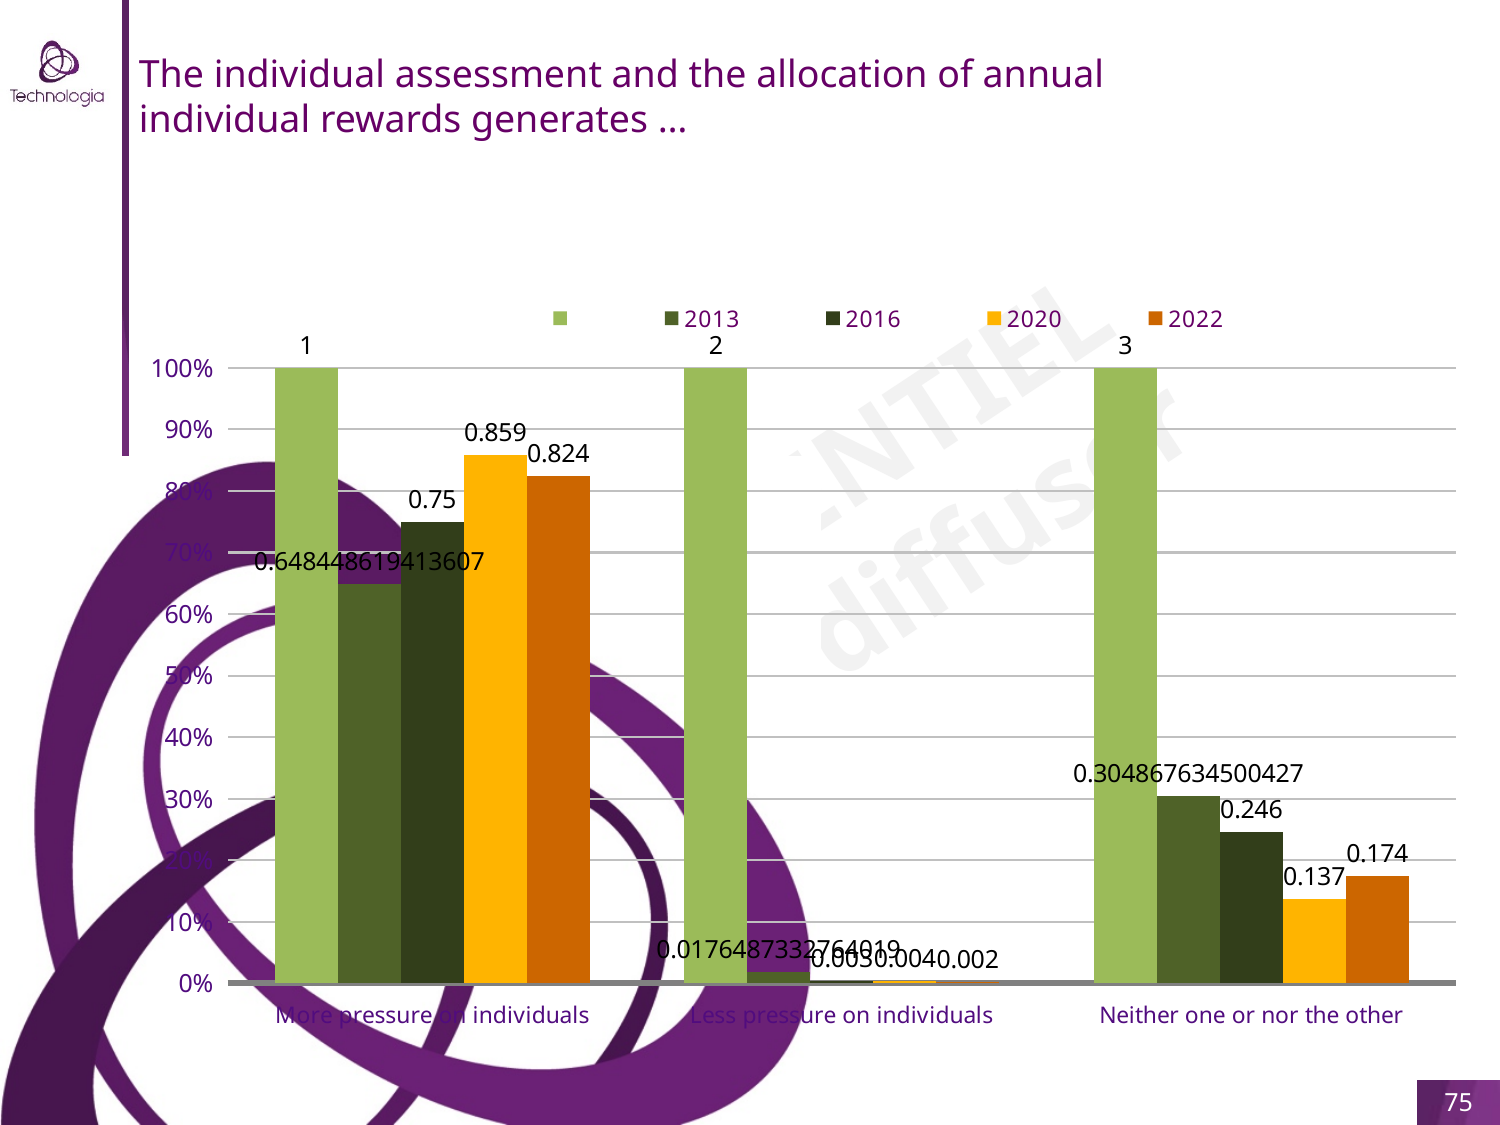

# The individual assessment and the allocation of annual individual rewards generates …
[unsupported chart]